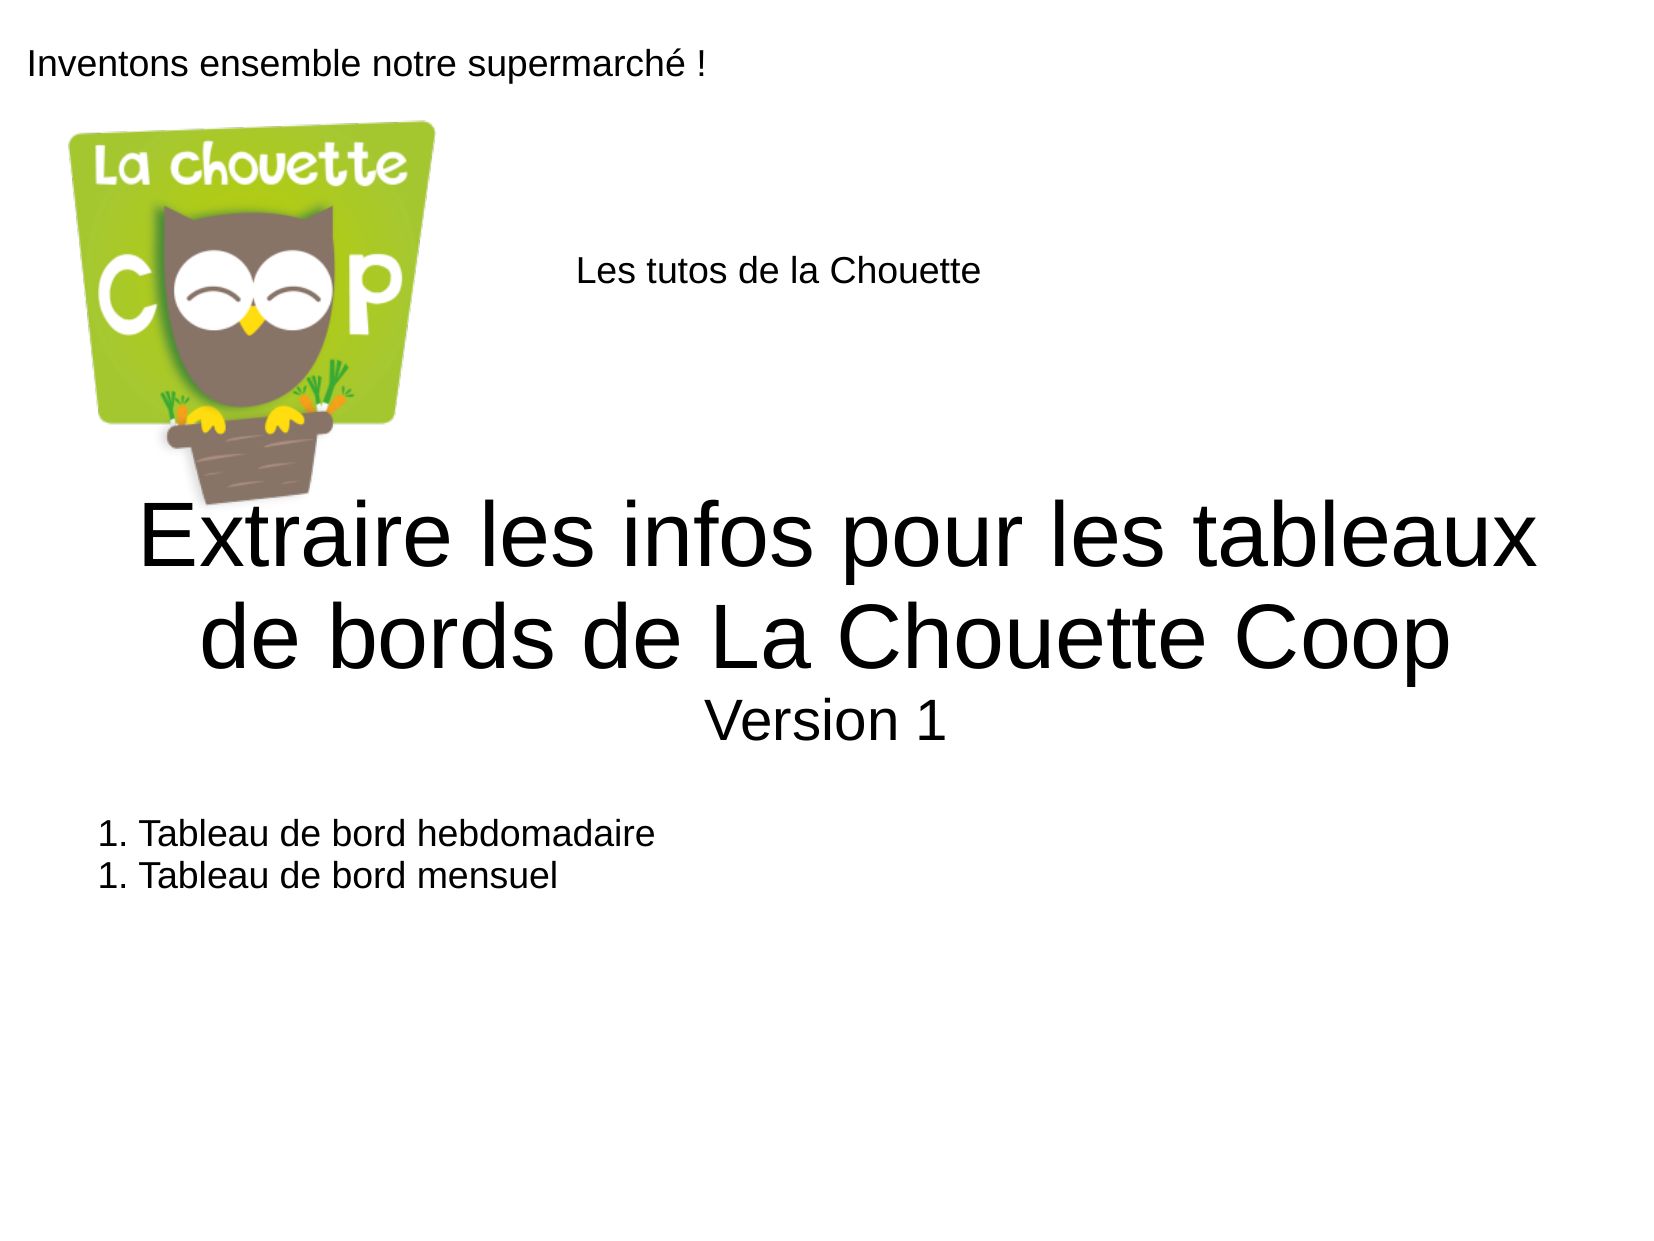

Inventons ensemble notre supermarché !
Les tutos de la Chouette
# Extraire les infos pour les tableaux de bords de La Chouette Coop
Version 1
1. Tableau de bord hebdomadaire
1. Tableau de bord mensuel